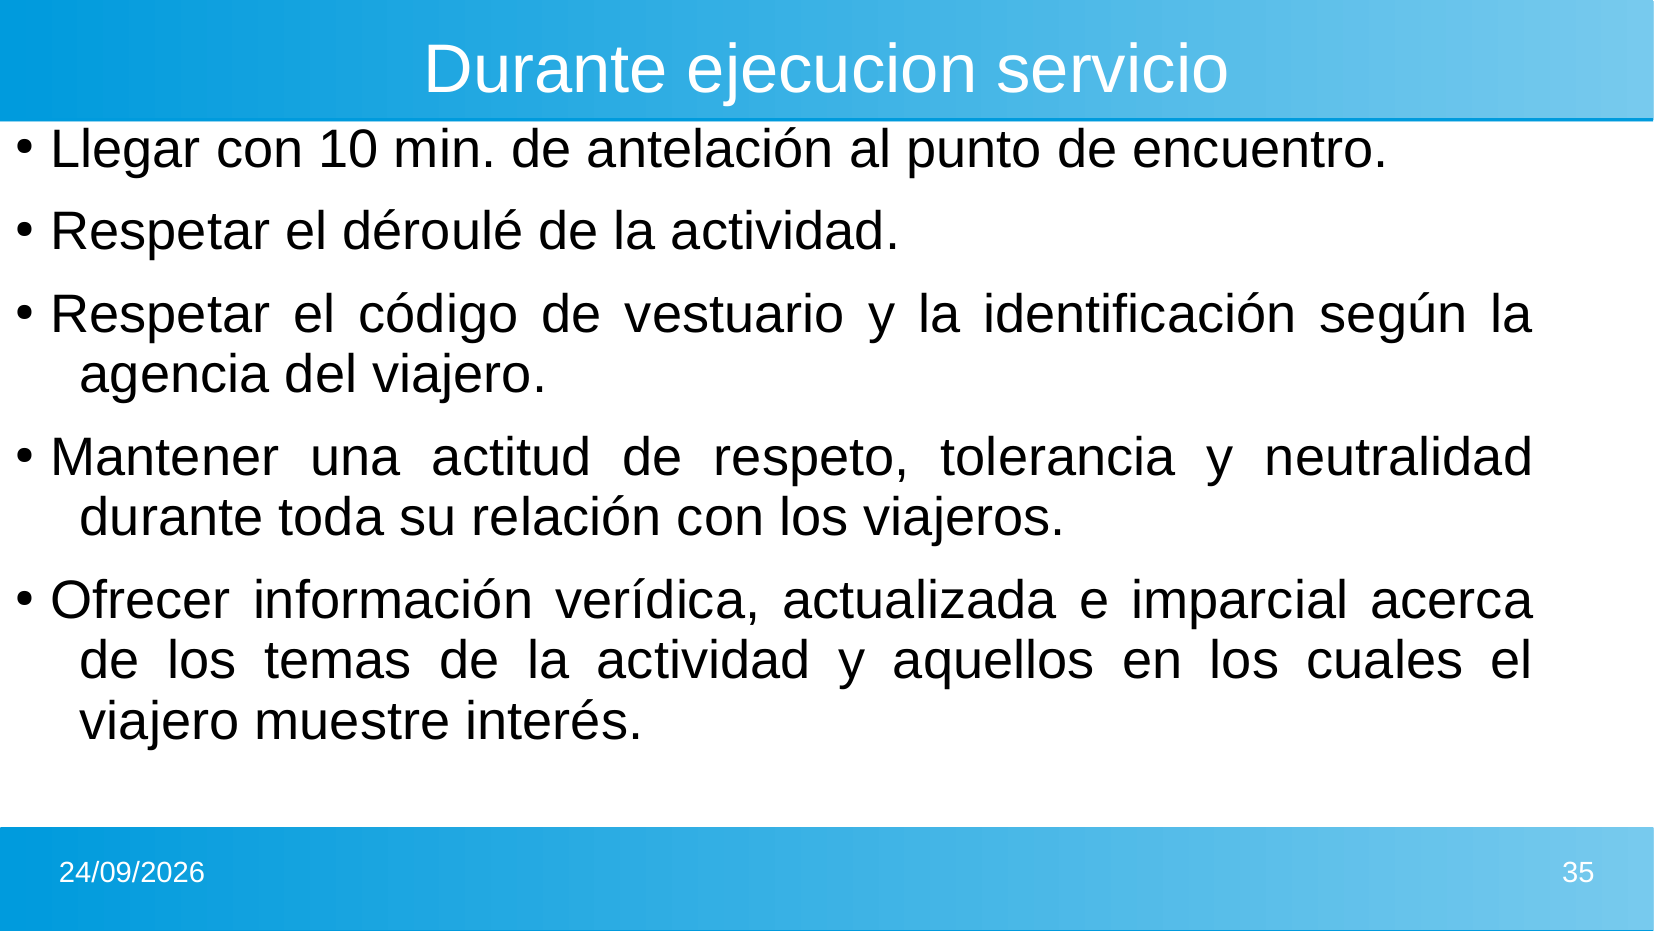

# Durante ejecucion servicio
Llegar con 10 min. de antelación al punto de encuentro.
Respetar el déroulé de la actividad.
Respetar el código de vestuario y la identificación según la agencia del viajero.
Mantener una actitud de respeto, tolerancia y neutralidad durante toda su relación con los viajeros.
Ofrecer información verídica, actualizada e imparcial acerca de los temas de la actividad y aquellos en los cuales el viajero muestre interés.
35